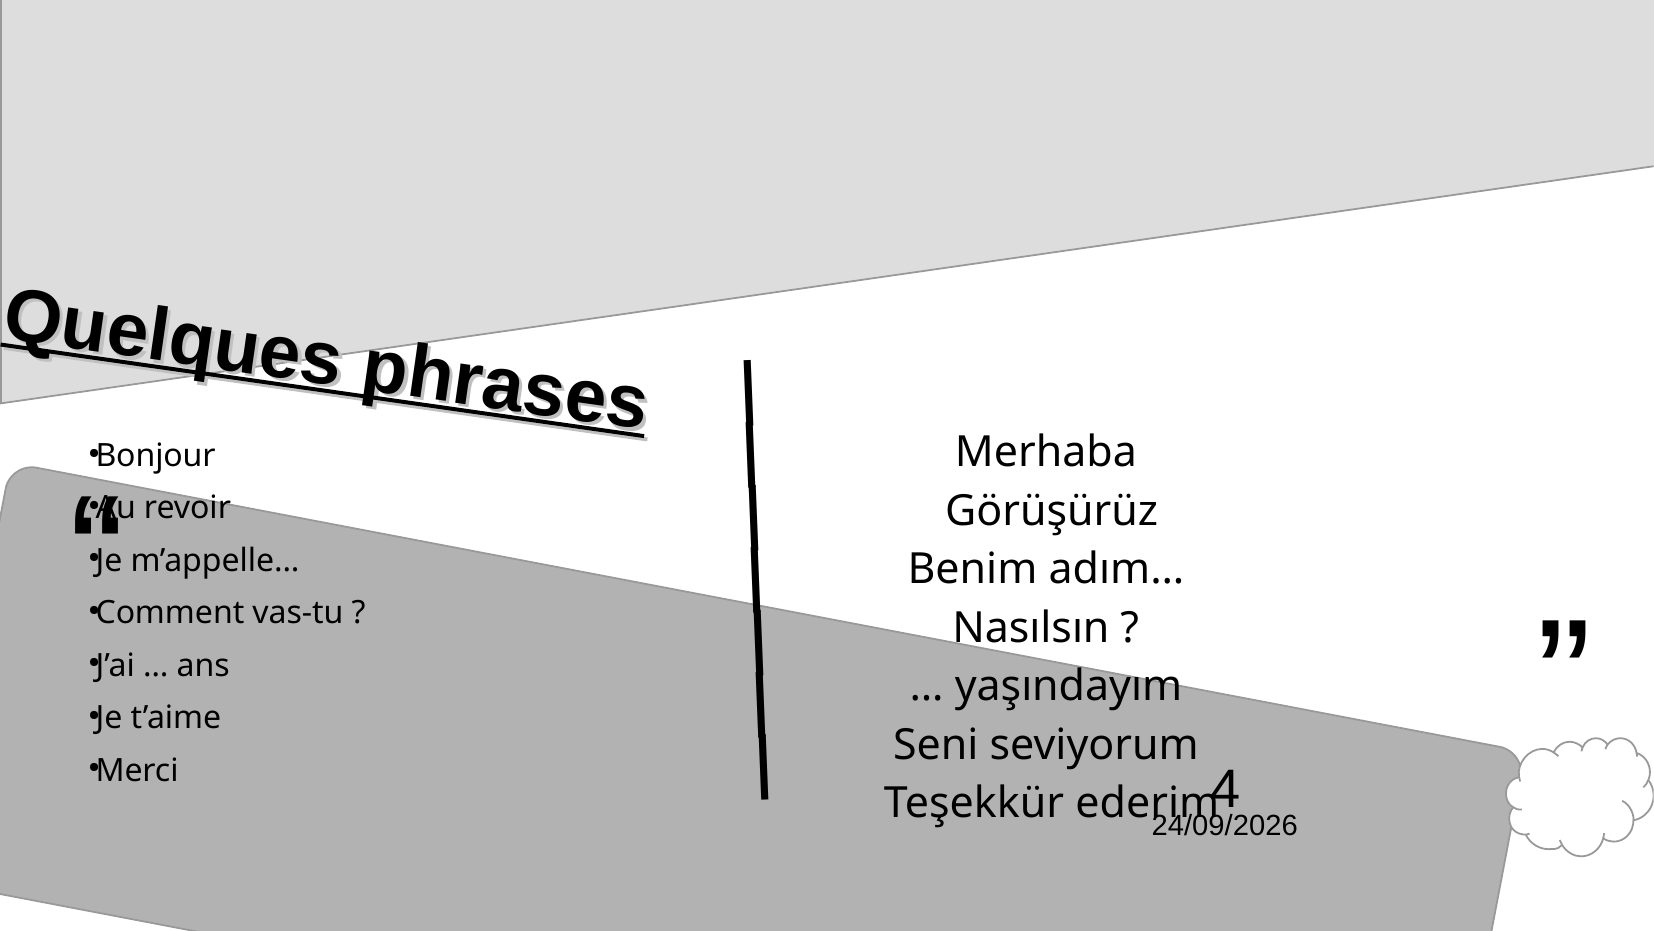

_______
# Quelques phrases
Merhaba
 Görüşürüz
Benim adım…
Nasılsın ?
… yaşındayım
Seni seviyorum
 Teşekkür ederim
Bonjour
Au revoir
Je m’appelle...
Comment vas-tu ?
J’ai … ans
Je t’aime
Merci